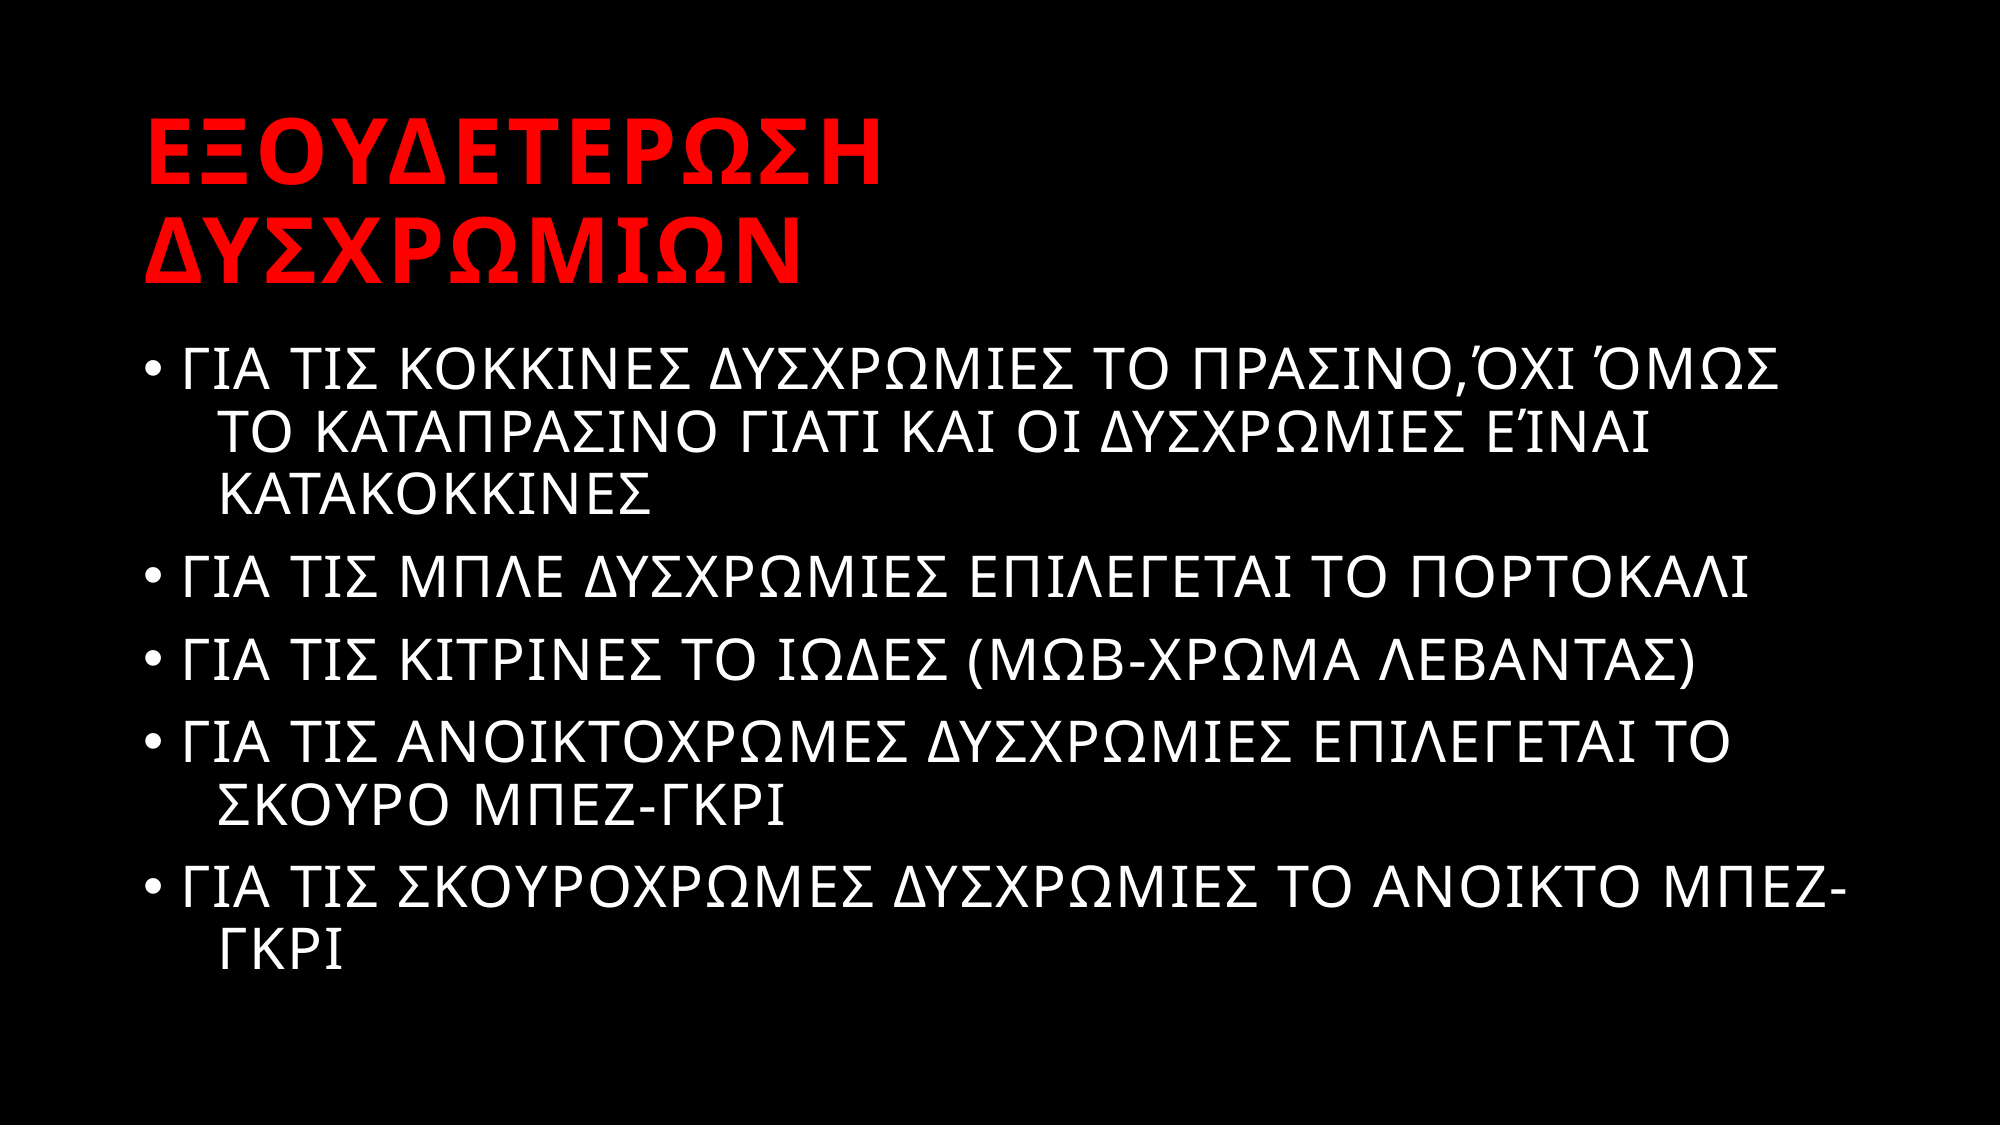

# ΕΞΟΥΔΕΤΕΡΩΣΗ ΔΥΣΧΡΩΜΙΩΝ
ΓΙΑ ΤΙΣ ΚΟΚΚΙΝΕΣ ΔΥΣΧΡΩΜΙΕΣ ΤΟ ΠΡΑΣΙΝΟ,ΌΧΙ ΌΜΩΣ ΤΟ ΚΑΤΑΠΡΑΣΙΝΟ ΓΙΑΤΙ ΚΑΙ ΟΙ ΔΥΣΧΡΩΜΙΕΣ ΕΊΝΑΙ ΚΑΤΑΚΟΚΚΙΝΕΣ
ΓΙΑ ΤΙΣ ΜΠΛΕ ΔΥΣΧΡΩΜΙΕΣ ΕΠΙΛΕΓΕΤΑΙ ΤΟ ΠΟΡΤΟΚΑΛΙ
ΓΙΑ ΤΙΣ ΚΙΤΡΙΝΕΣ ΤΟ ΙΩΔΕΣ (ΜΩΒ-ΧΡΩΜΑ ΛΕΒΑΝΤΑΣ)
ΓΙΑ ΤΙΣ ΑΝΟΙΚΤΟΧΡΩΜΕΣ ΔΥΣΧΡΩΜΙΕΣ ΕΠΙΛΕΓΕΤΑΙ ΤΟ ΣΚΟΥΡΟ ΜΠΕΖ-ΓΚΡΙ
ΓΙΑ ΤΙΣ ΣΚΟΥΡΟΧΡΩΜΕΣ ΔΥΣΧΡΩΜΙΕΣ ΤΟ ΑΝΟΙΚΤΟ ΜΠΕΖ-ΓΚΡΙ